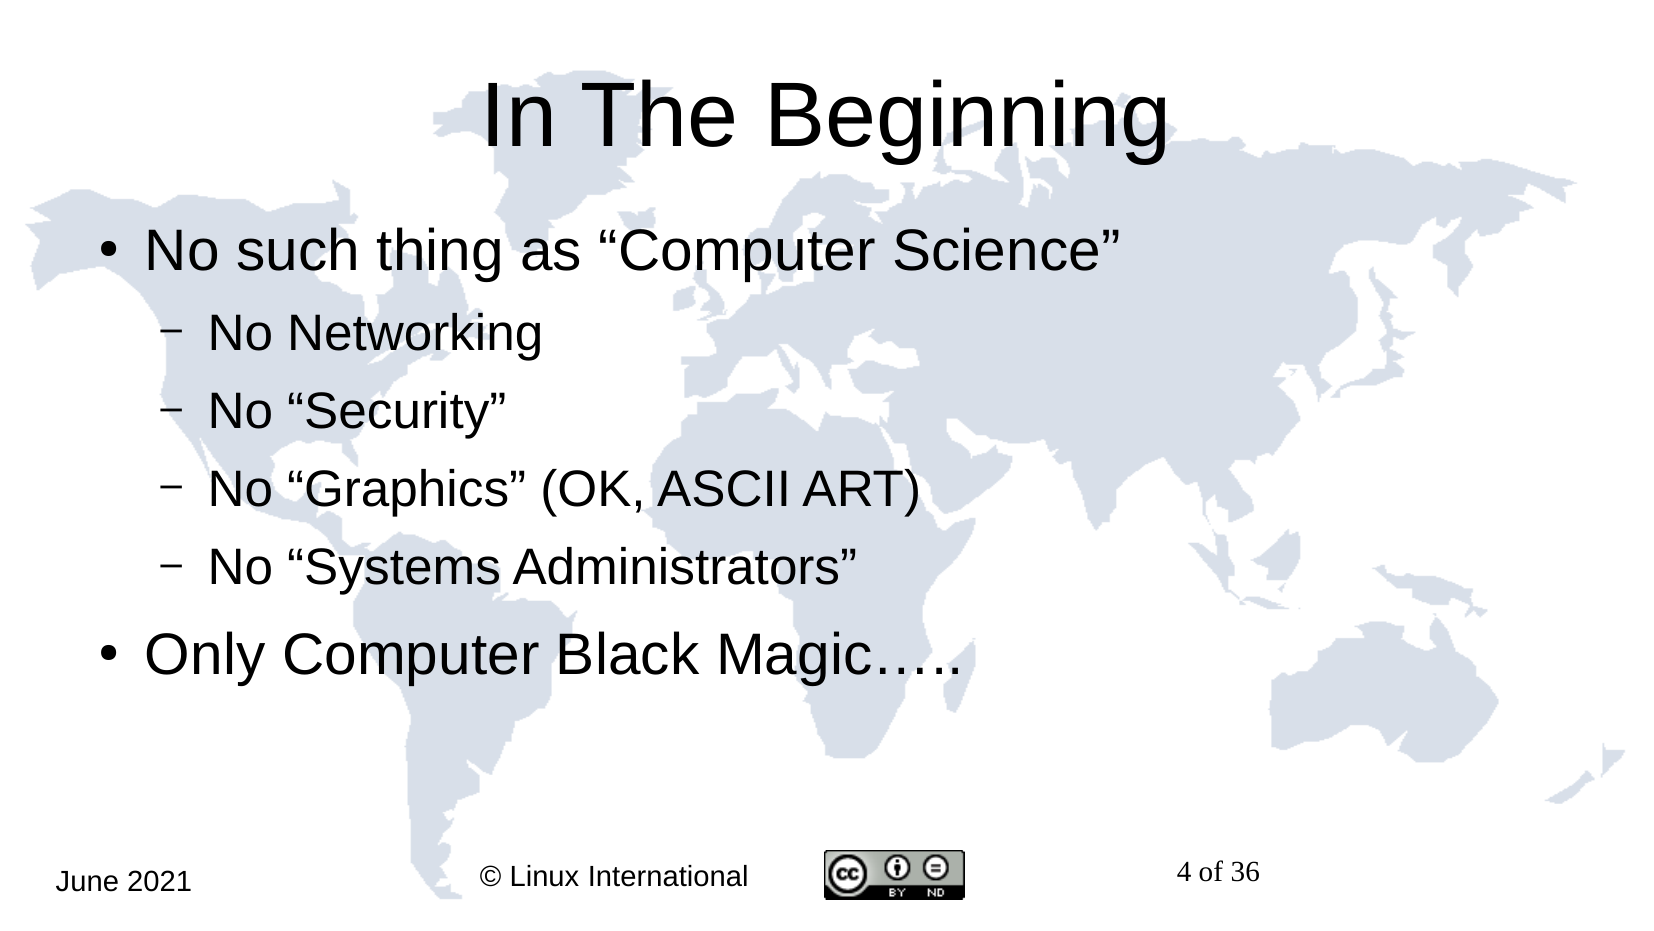

# In The Beginning
No such thing as “Computer Science”
No Networking
No “Security”
No “Graphics” (OK, ASCII ART)
No “Systems Administrators”
Only Computer Black Magic…..
4